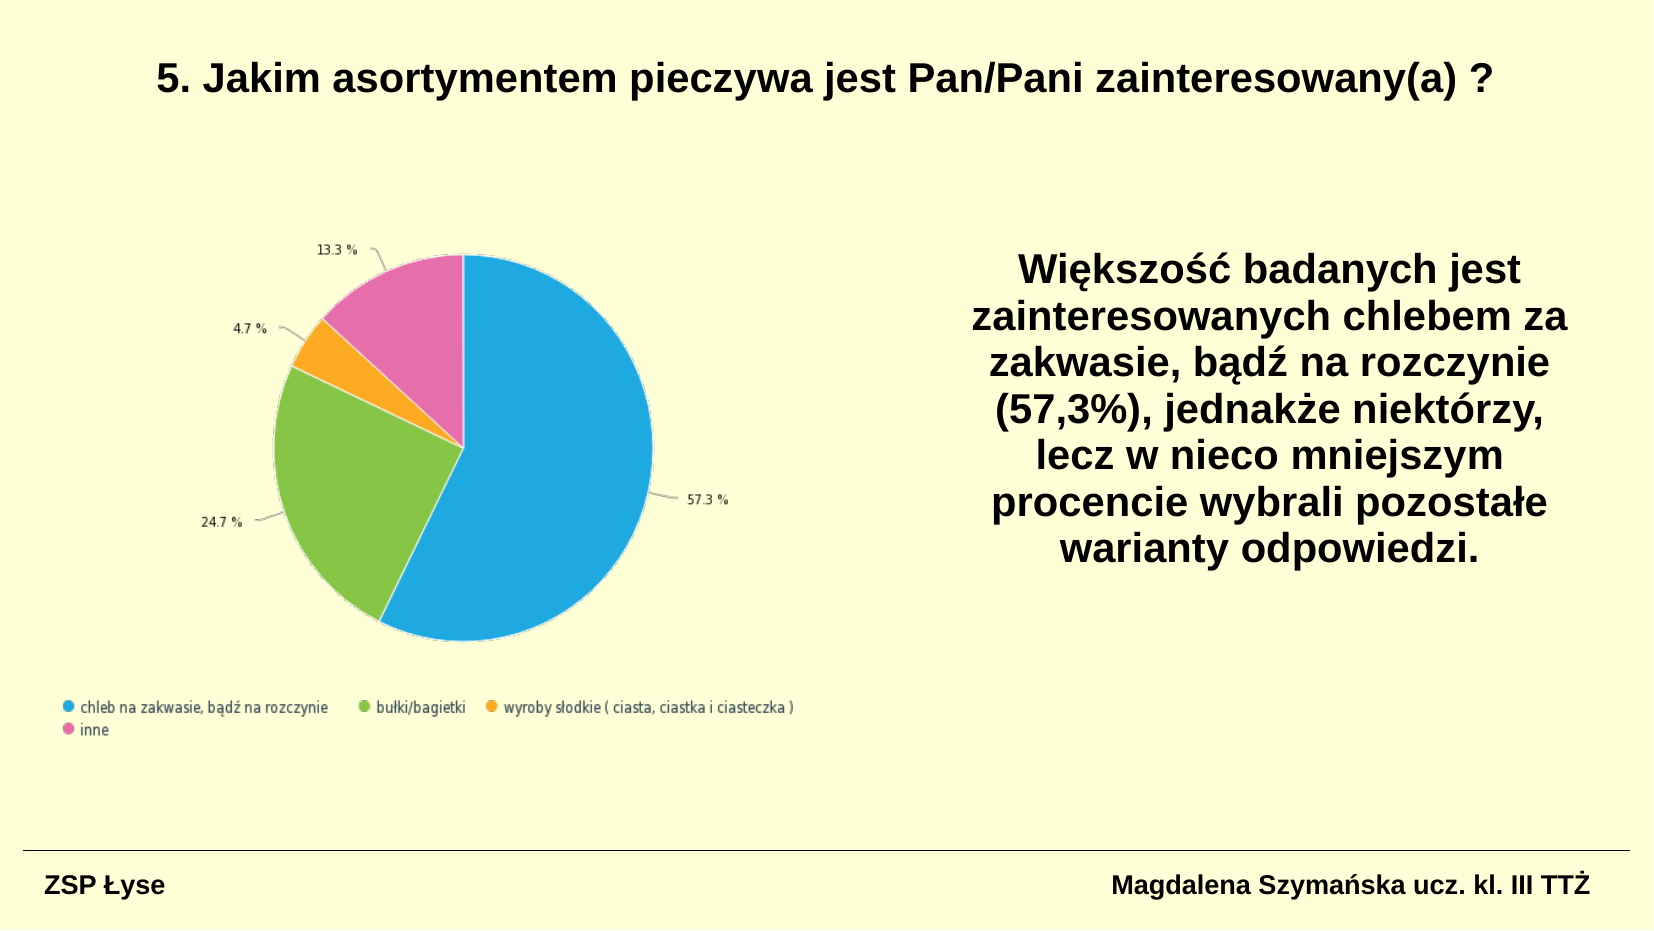

5. Jakim asortymentem pieczywa jest Pan/Pani zainteresowany(a) ?
Większość badanych jest zainteresowanych chlebem za zakwasie, bądź na rozczynie (57,3%), jednakże niektórzy, lecz w nieco mniejszym procencie wybrali pozostałe warianty odpowiedzi.
ZSP Łyse Magdalena Szymańska ucz. kl. III TTŻ